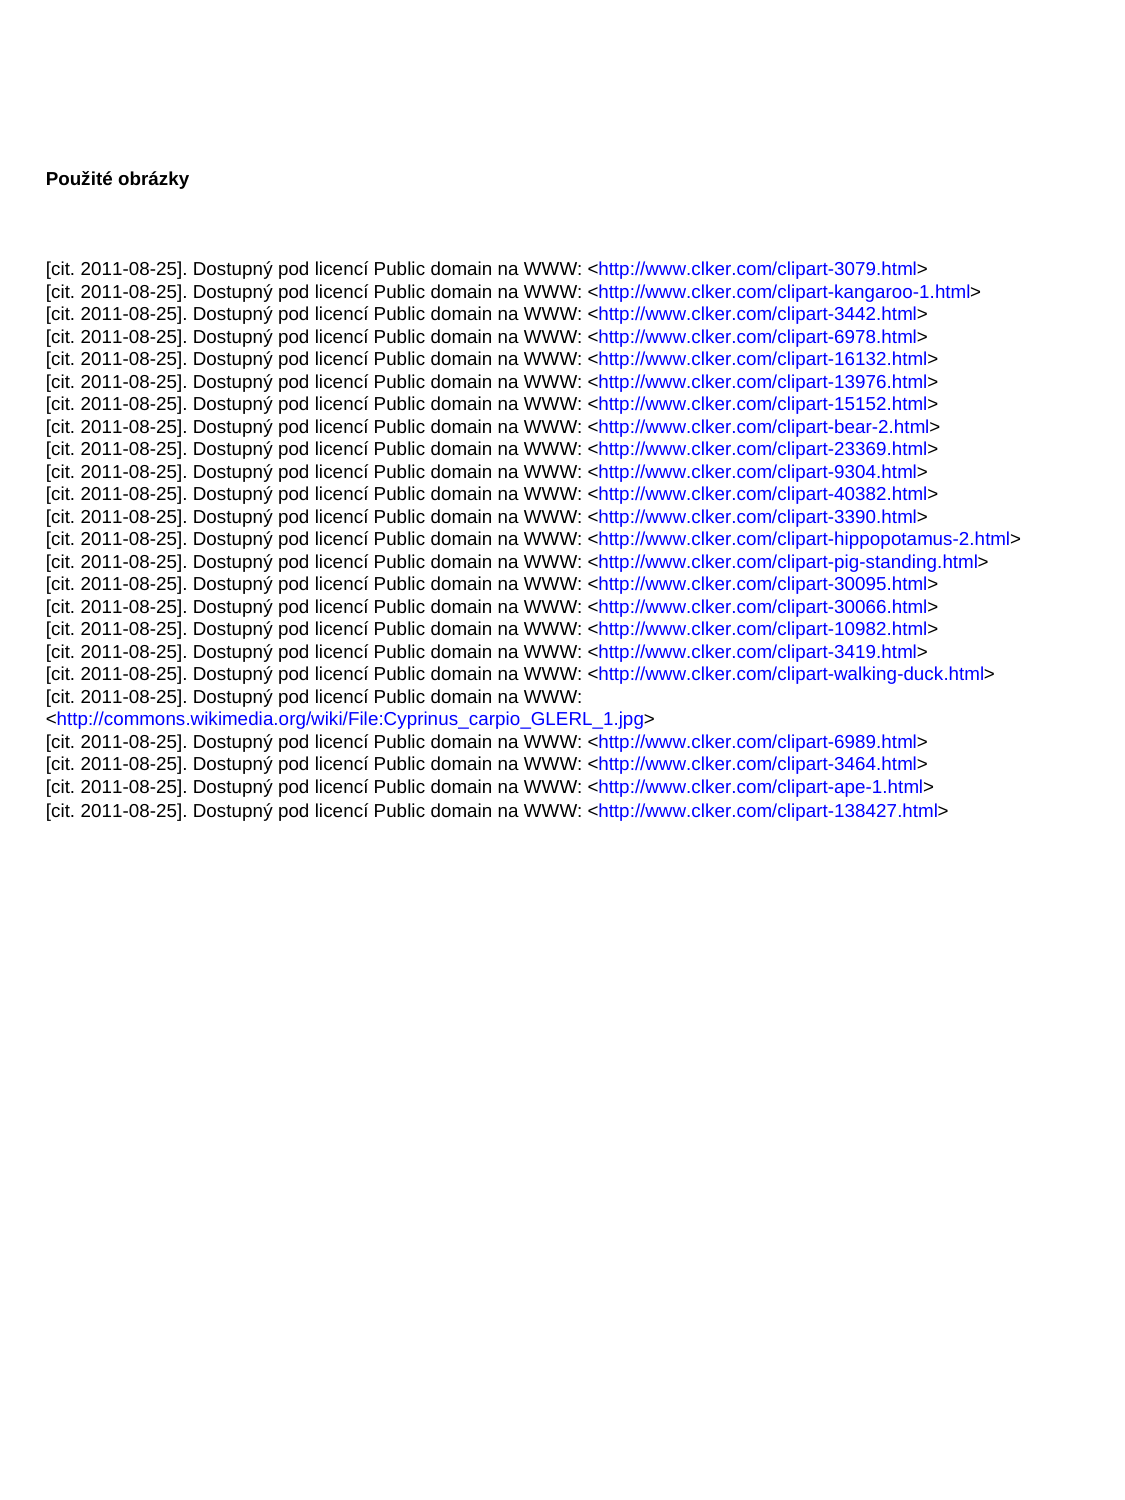

Použité obrázky
[cit. 2011-08-25]. Dostupný pod licencí Public domain na WWW: <http://www.clker.com/clipart-3079.html>
[cit. 2011-08-25]. Dostupný pod licencí Public domain na WWW: <http://www.clker.com/clipart-kangaroo-1.html>
[cit. 2011-08-25]. Dostupný pod licencí Public domain na WWW: <http://www.clker.com/clipart-3442.html>
[cit. 2011-08-25]. Dostupný pod licencí Public domain na WWW: <http://www.clker.com/clipart-6978.html>
[cit. 2011-08-25]. Dostupný pod licencí Public domain na WWW: <http://www.clker.com/clipart-16132.html>
[cit. 2011-08-25]. Dostupný pod licencí Public domain na WWW: <http://www.clker.com/clipart-13976.html>
[cit. 2011-08-25]. Dostupný pod licencí Public domain na WWW: <http://www.clker.com/clipart-15152.html>
[cit. 2011-08-25]. Dostupný pod licencí Public domain na WWW: <http://www.clker.com/clipart-bear-2.html>
[cit. 2011-08-25]. Dostupný pod licencí Public domain na WWW: <http://www.clker.com/clipart-23369.html>
[cit. 2011-08-25]. Dostupný pod licencí Public domain na WWW: <http://www.clker.com/clipart-9304.html>
[cit. 2011-08-25]. Dostupný pod licencí Public domain na WWW: <http://www.clker.com/clipart-40382.html>
[cit. 2011-08-25]. Dostupný pod licencí Public domain na WWW: <http://www.clker.com/clipart-3390.html>
[cit. 2011-08-25]. Dostupný pod licencí Public domain na WWW: <http://www.clker.com/clipart-hippopotamus-2.html>
[cit. 2011-08-25]. Dostupný pod licencí Public domain na WWW: <http://www.clker.com/clipart-pig-standing.html>
[cit. 2011-08-25]. Dostupný pod licencí Public domain na WWW: <http://www.clker.com/clipart-30095.html>
[cit. 2011-08-25]. Dostupný pod licencí Public domain na WWW: <http://www.clker.com/clipart-30066.html>
[cit. 2011-08-25]. Dostupný pod licencí Public domain na WWW: <http://www.clker.com/clipart-10982.html>
[cit. 2011-08-25]. Dostupný pod licencí Public domain na WWW: <http://www.clker.com/clipart-3419.html>
[cit. 2011-08-25]. Dostupný pod licencí Public domain na WWW: <http://www.clker.com/clipart-walking-duck.html>
[cit. 2011-08-25]. Dostupný pod licencí Public domain na WWW:
<http://commons.wikimedia.org/wiki/File:Cyprinus_carpio_GLERL_1.jpg>
[cit. 2011-08-25]. Dostupný pod licencí Public domain na WWW: <http://www.clker.com/clipart-6989.html>
[cit. 2011-08-25]. Dostupný pod licencí Public domain na WWW: <http://www.clker.com/clipart-3464.html>
[cit. 2011-08-25]. Dostupný pod licencí Public domain na WWW: <http://www.clker.com/clipart-ape-1.html>
[cit. 2011-08-25]. Dostupný pod licencí Public domain na WWW: <http://www.clker.com/clipart-138427.html>